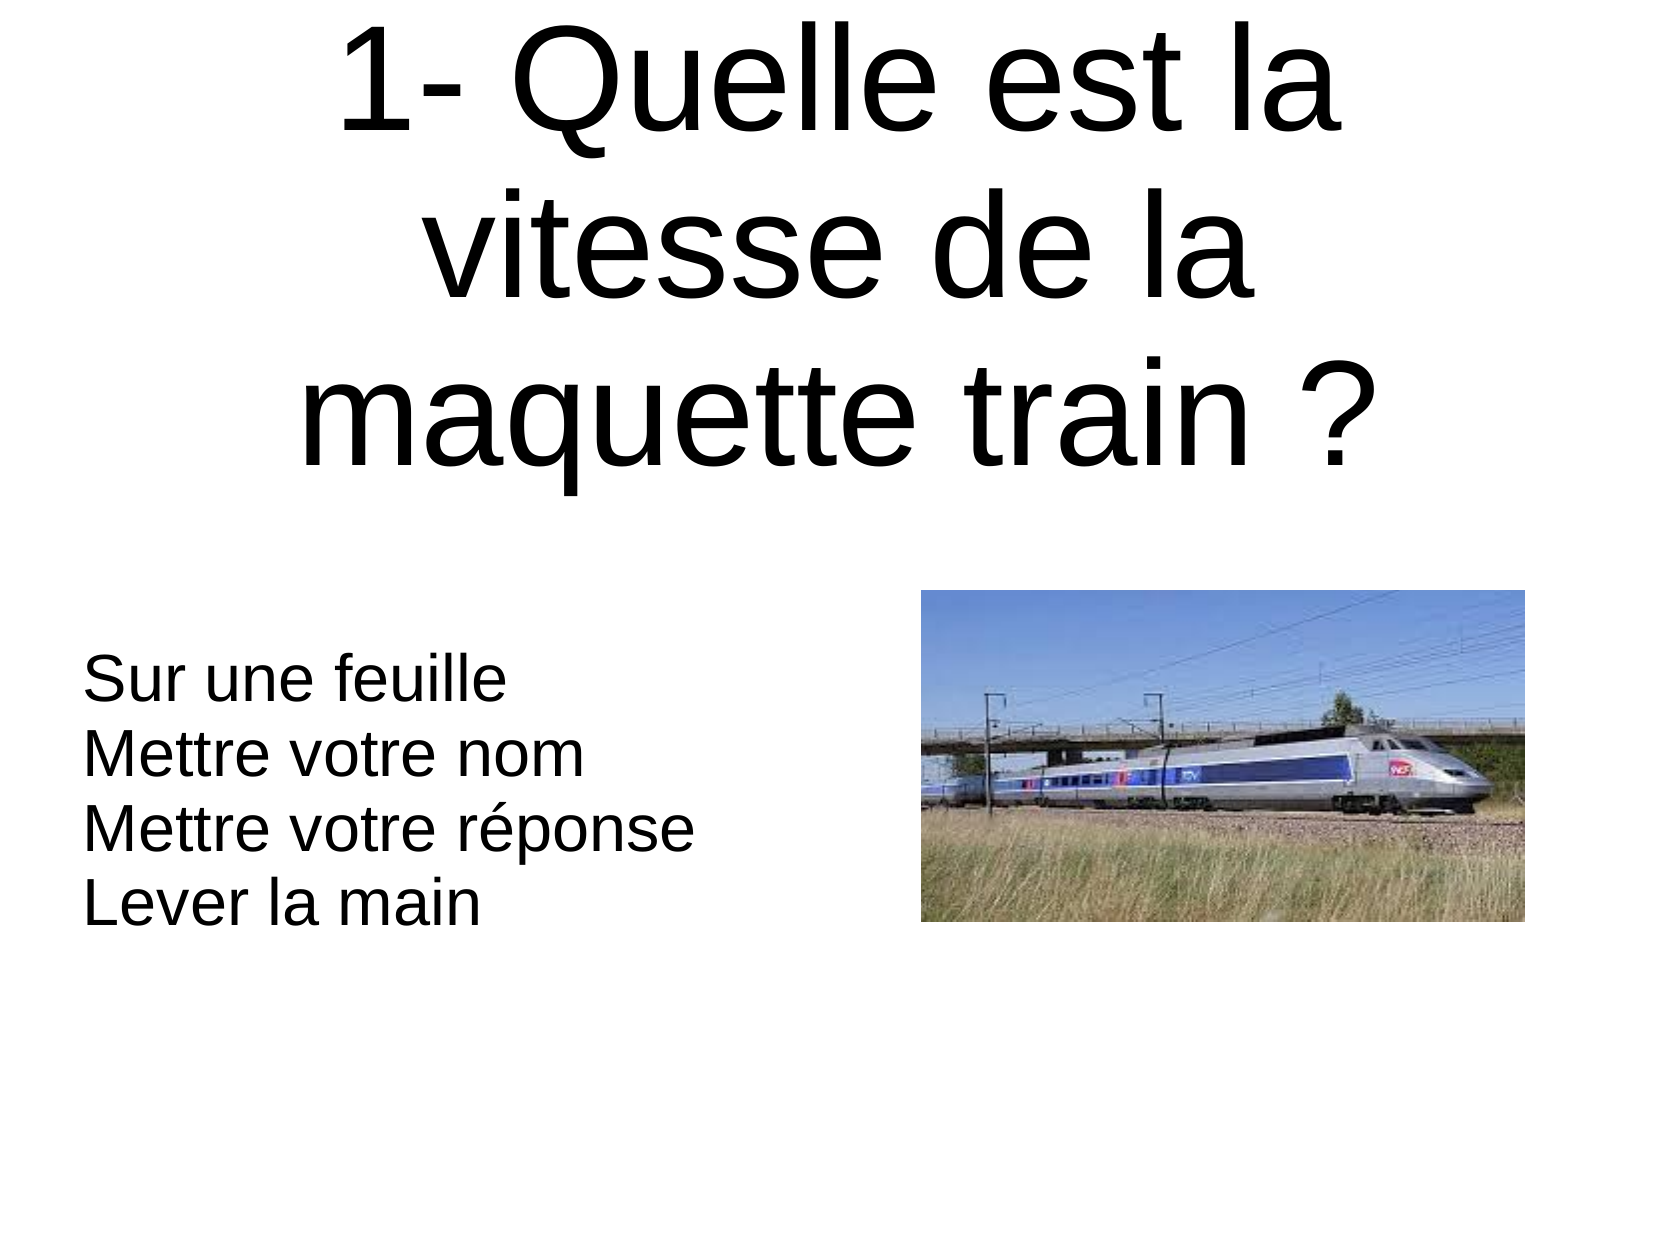

# 1- Quelle est la vitesse de la maquette train ?
Sur une feuille
Mettre votre nom
Mettre votre réponse
Lever la main